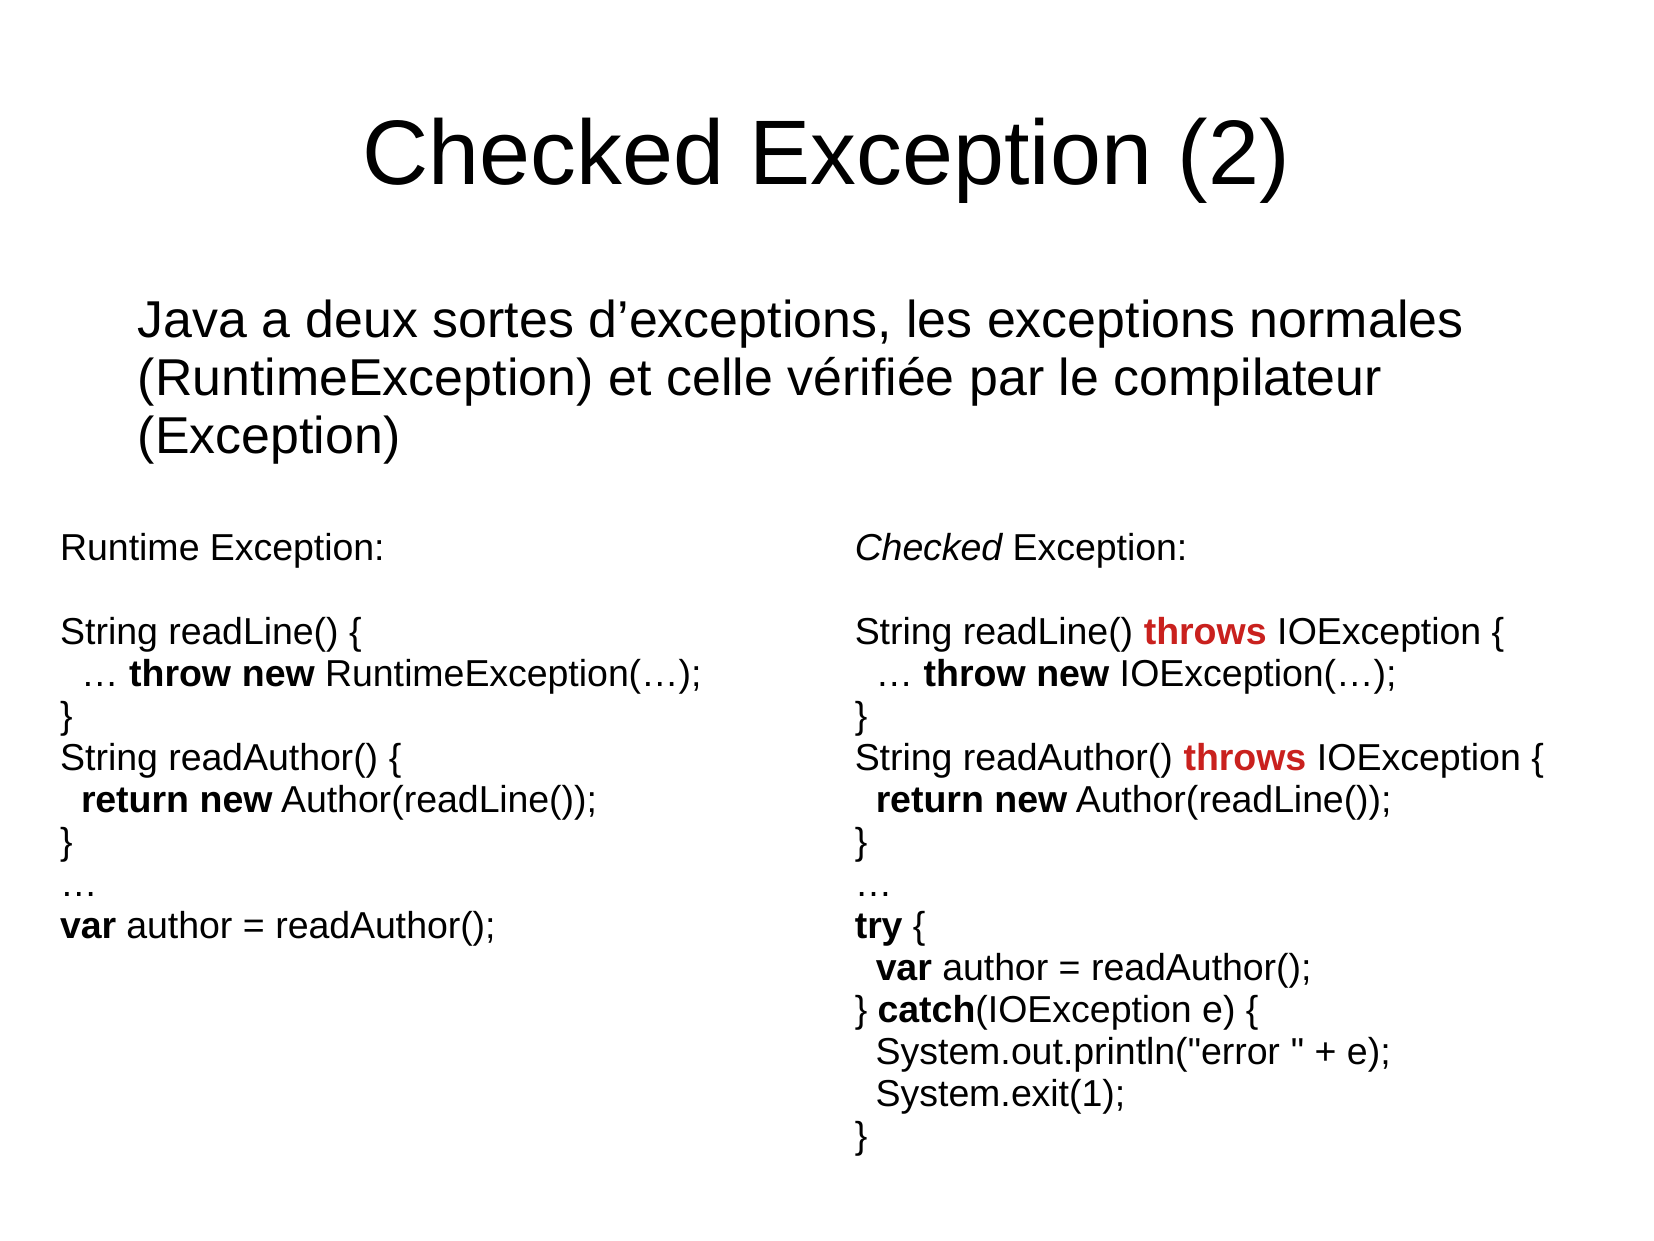

# Checked Exception (2)
Java a deux sortes d’exceptions, les exceptions normales (RuntimeException) et celle vérifiée par le compilateur (Exception)
Runtime Exception:
String readLine() {
 … throw new RuntimeException(…);
}
String readAuthor() {
 return new Author(readLine());
}
…
var author = readAuthor();
Checked Exception:
String readLine() throws IOException {
 … throw new IOException(…);
}
String readAuthor() throws IOException {
 return new Author(readLine());
}
…
try {
 var author = readAuthor();
} catch(IOException e) {
 System.out.println("error " + e);
 System.exit(1);
}